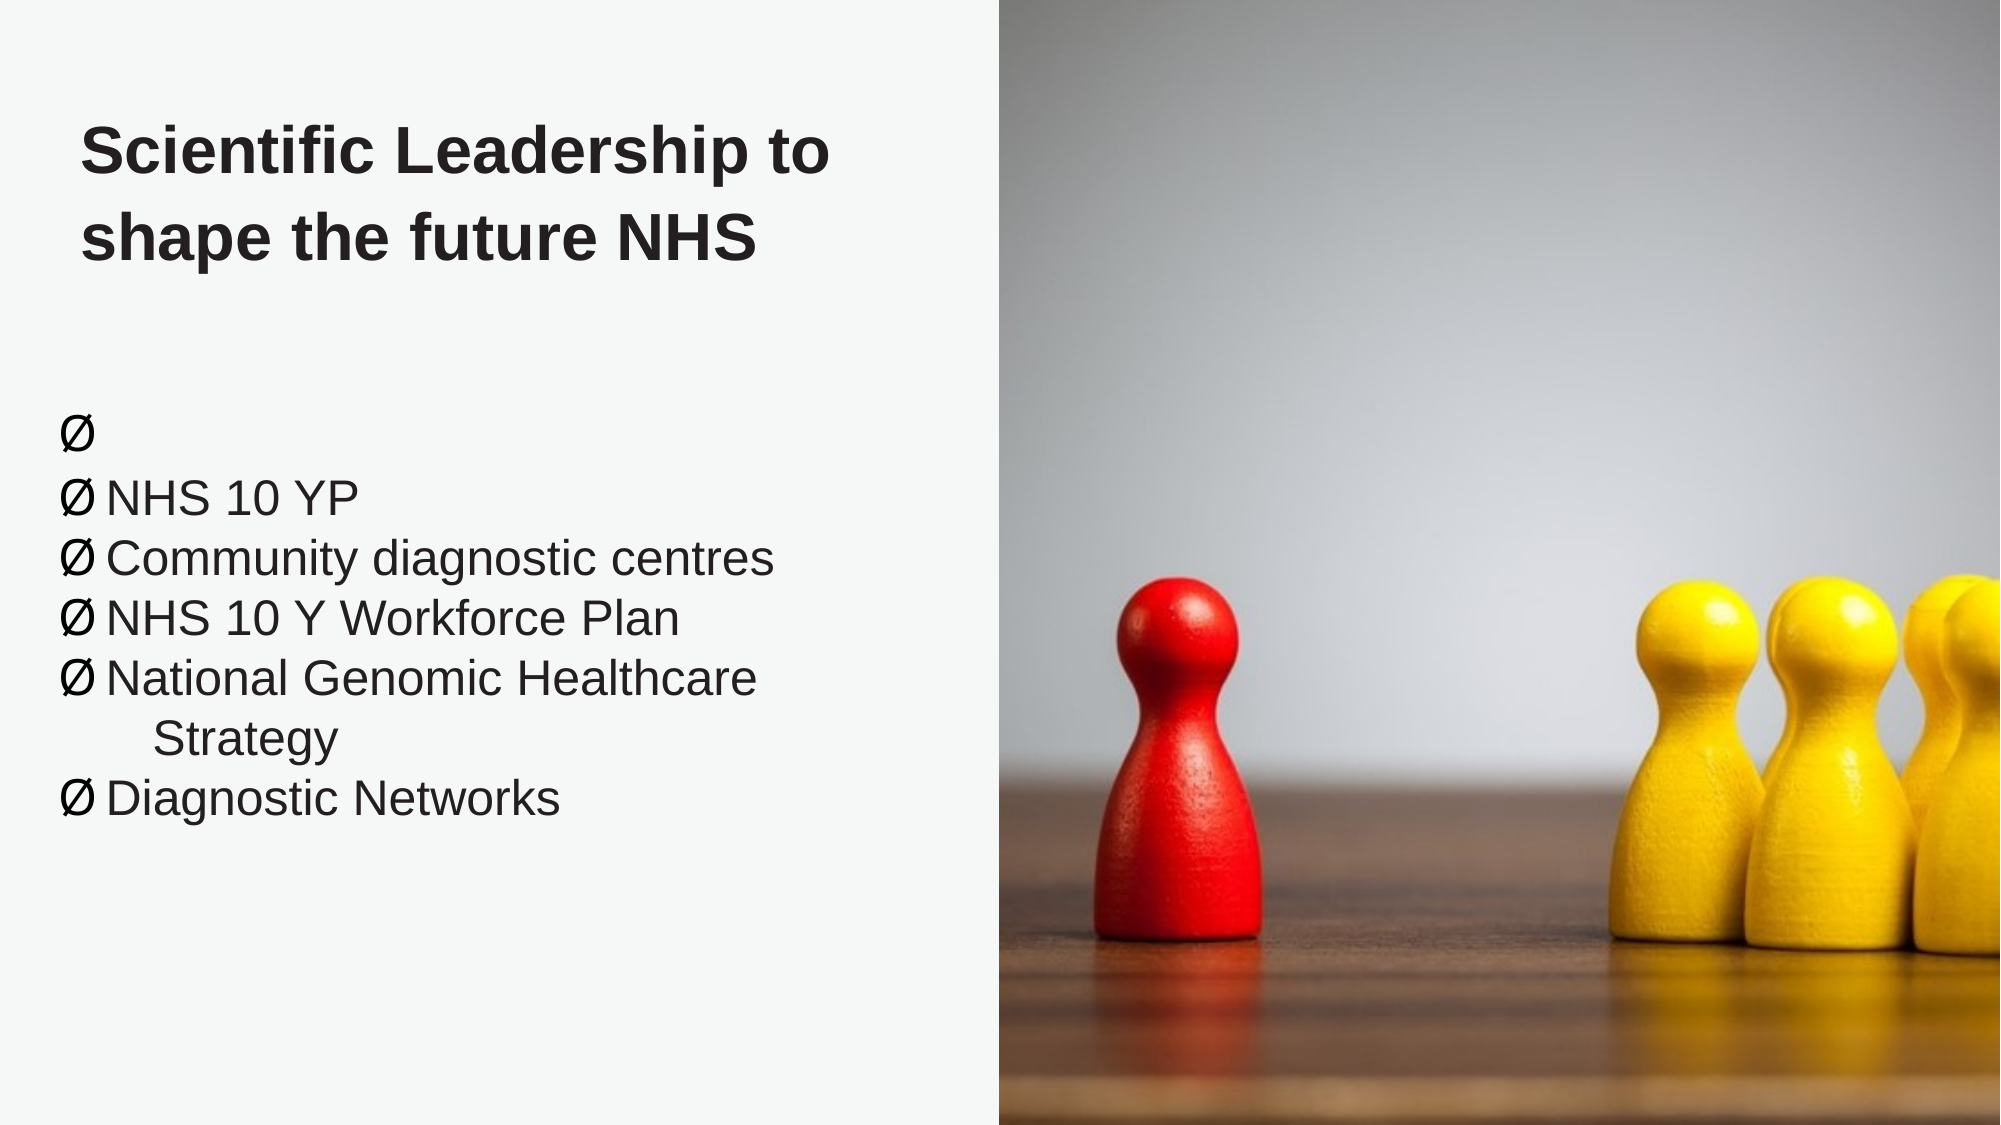

# Scientific Leadership to shape the future NHS
NHS 10 YP
Community diagnostic centres
NHS 10 Y Workforce Plan
National Genomic Healthcare Strategy
Diagnostic Networks